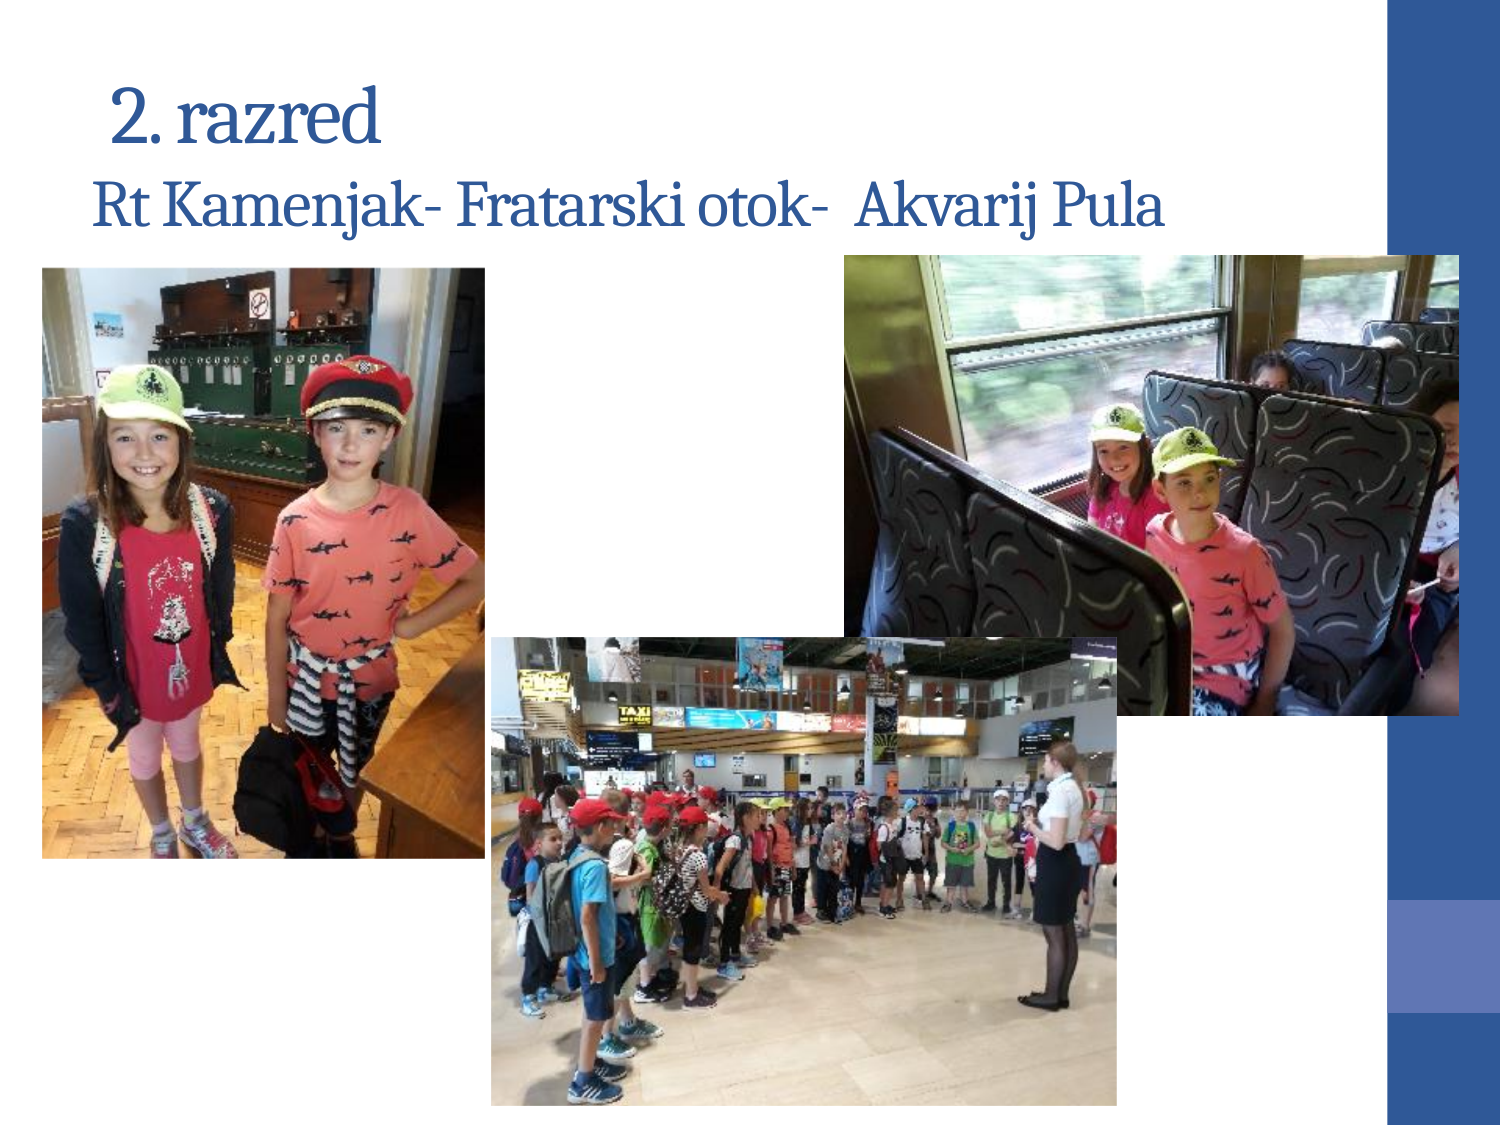

# 2. razred Rt Kamenjak- Fratarski otok- Akvarij Pula